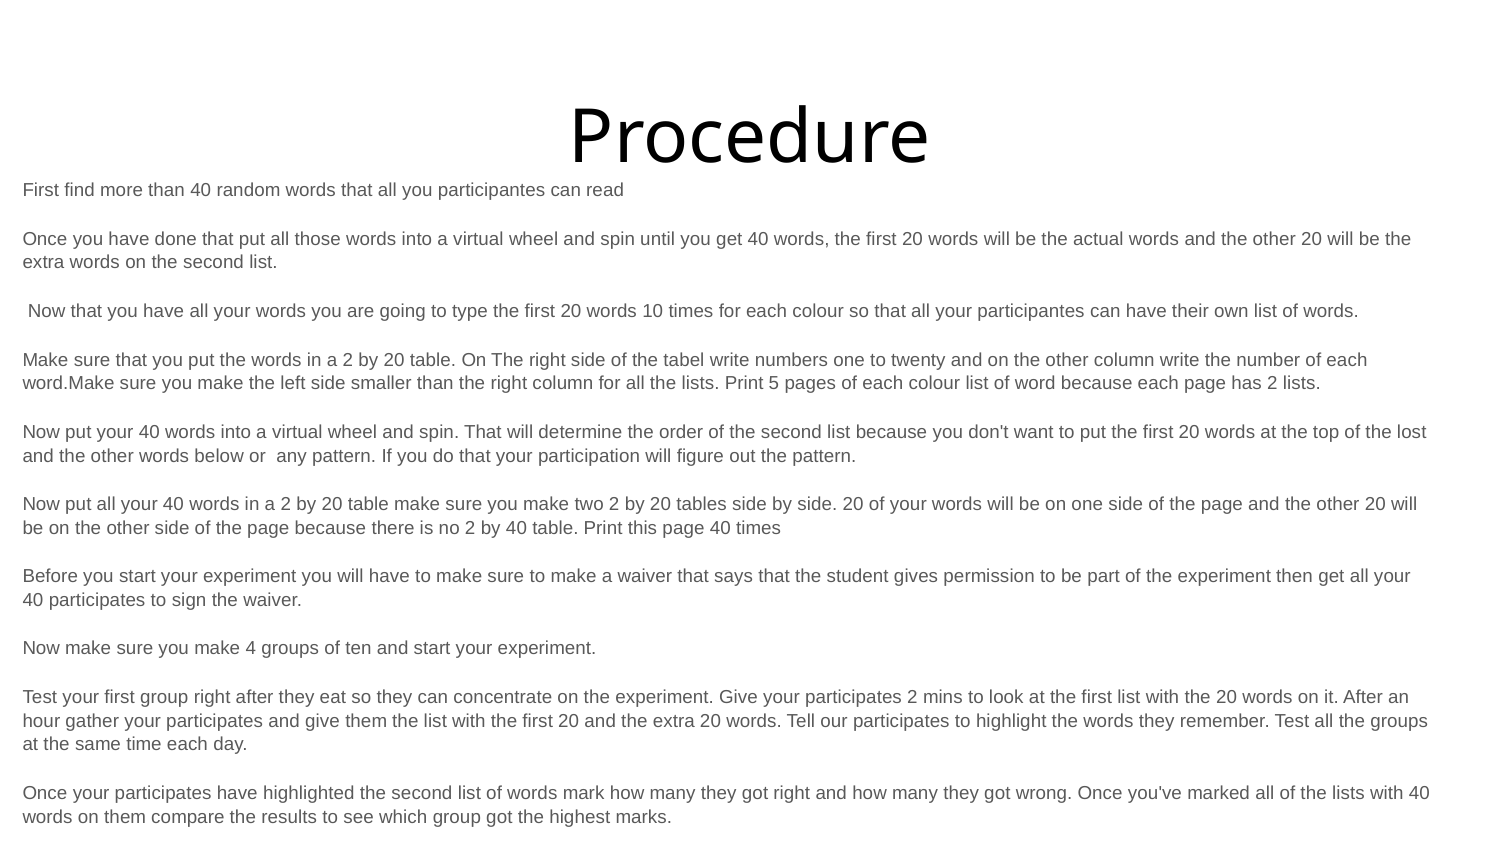

# Procedure
First find more than 40 random words that all you participantes can read
Once you have done that put all those words into a virtual wheel and spin until you get 40 words, the first 20 words will be the actual words and the other 20 will be the extra words on the second list.
 Now that you have all your words you are going to type the first 20 words 10 times for each colour so that all your participantes can have their own list of words.
Make sure that you put the words in a 2 by 20 table. On The right side of the tabel write numbers one to twenty and on the other column write the number of each word.Make sure you make the left side smaller than the right column for all the lists. Print 5 pages of each colour list of word because each page has 2 lists.
Now put your 40 words into a virtual wheel and spin. That will determine the order of the second list because you don't want to put the first 20 words at the top of the lost and the other words below or any pattern. If you do that your participation will figure out the pattern.
Now put all your 40 words in a 2 by 20 table make sure you make two 2 by 20 tables side by side. 20 of your words will be on one side of the page and the other 20 will be on the other side of the page because there is no 2 by 40 table. Print this page 40 times
Before you start your experiment you will have to make sure to make a waiver that says that the student gives permission to be part of the experiment then get all your 40 participates to sign the waiver.
Now make sure you make 4 groups of ten and start your experiment.
Test your first group right after they eat so they can concentrate on the experiment. Give your participates 2 mins to look at the first list with the 20 words on it. After an hour gather your participates and give them the list with the first 20 and the extra 20 words. Tell our participates to highlight the words they remember. Test all the groups at the same time each day.
Once your participates have highlighted the second list of words mark how many they got right and how many they got wrong. Once you've marked all of the lists with 40 words on them compare the results to see which group got the highest marks.